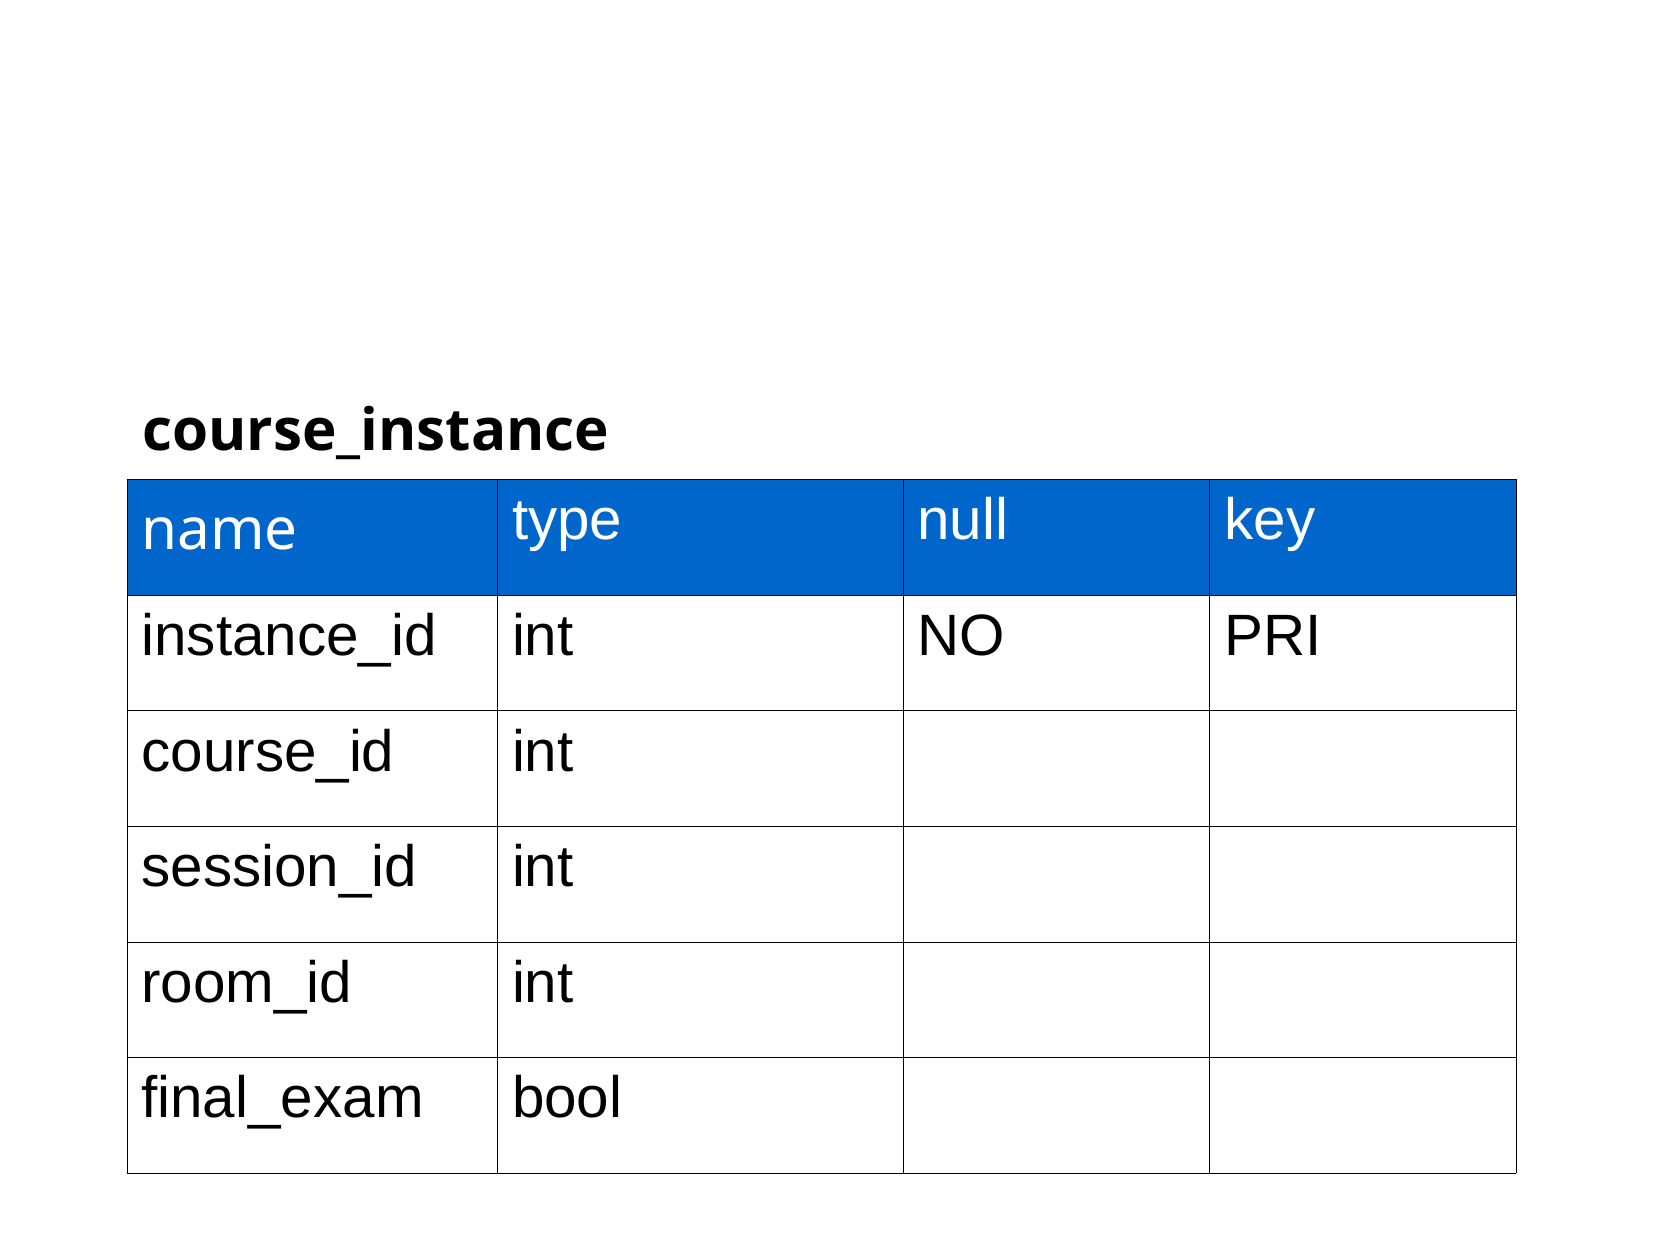

#
course_instance
| name | type | null | key |
| --- | --- | --- | --- |
| instance\_id | int | NO | PRI |
| course\_id | int | | |
| session\_id | int | | |
| room\_id | int | | |
| final\_exam | bool | | |